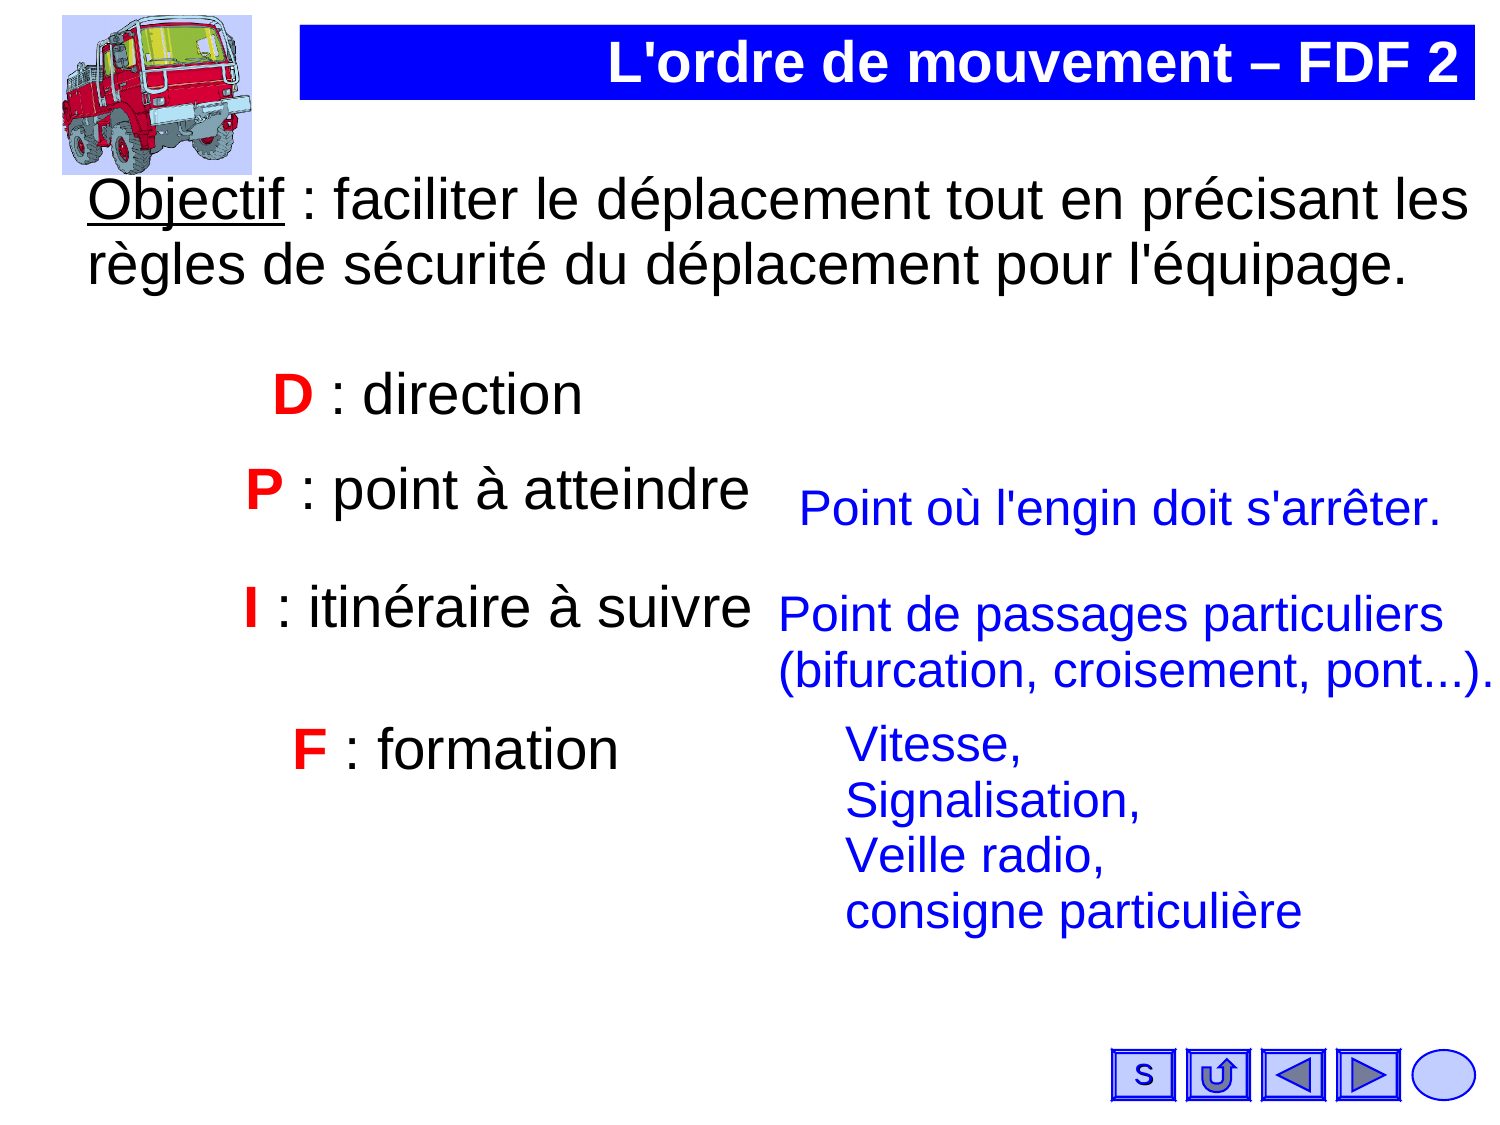

L'ordre de mouvement – FDF 2
Objectif : faciliter le déplacement tout en précisant les
règles de sécurité du déplacement pour l'équipage.
D : direction
P : point à atteindre
Point où l'engin doit s'arrêter.
I : itinéraire à suivre
Point de passages particuliers
(bifurcation, croisement, pont...).
F : formation
Vitesse,
Signalisation,
Veille radio,
consigne particulière